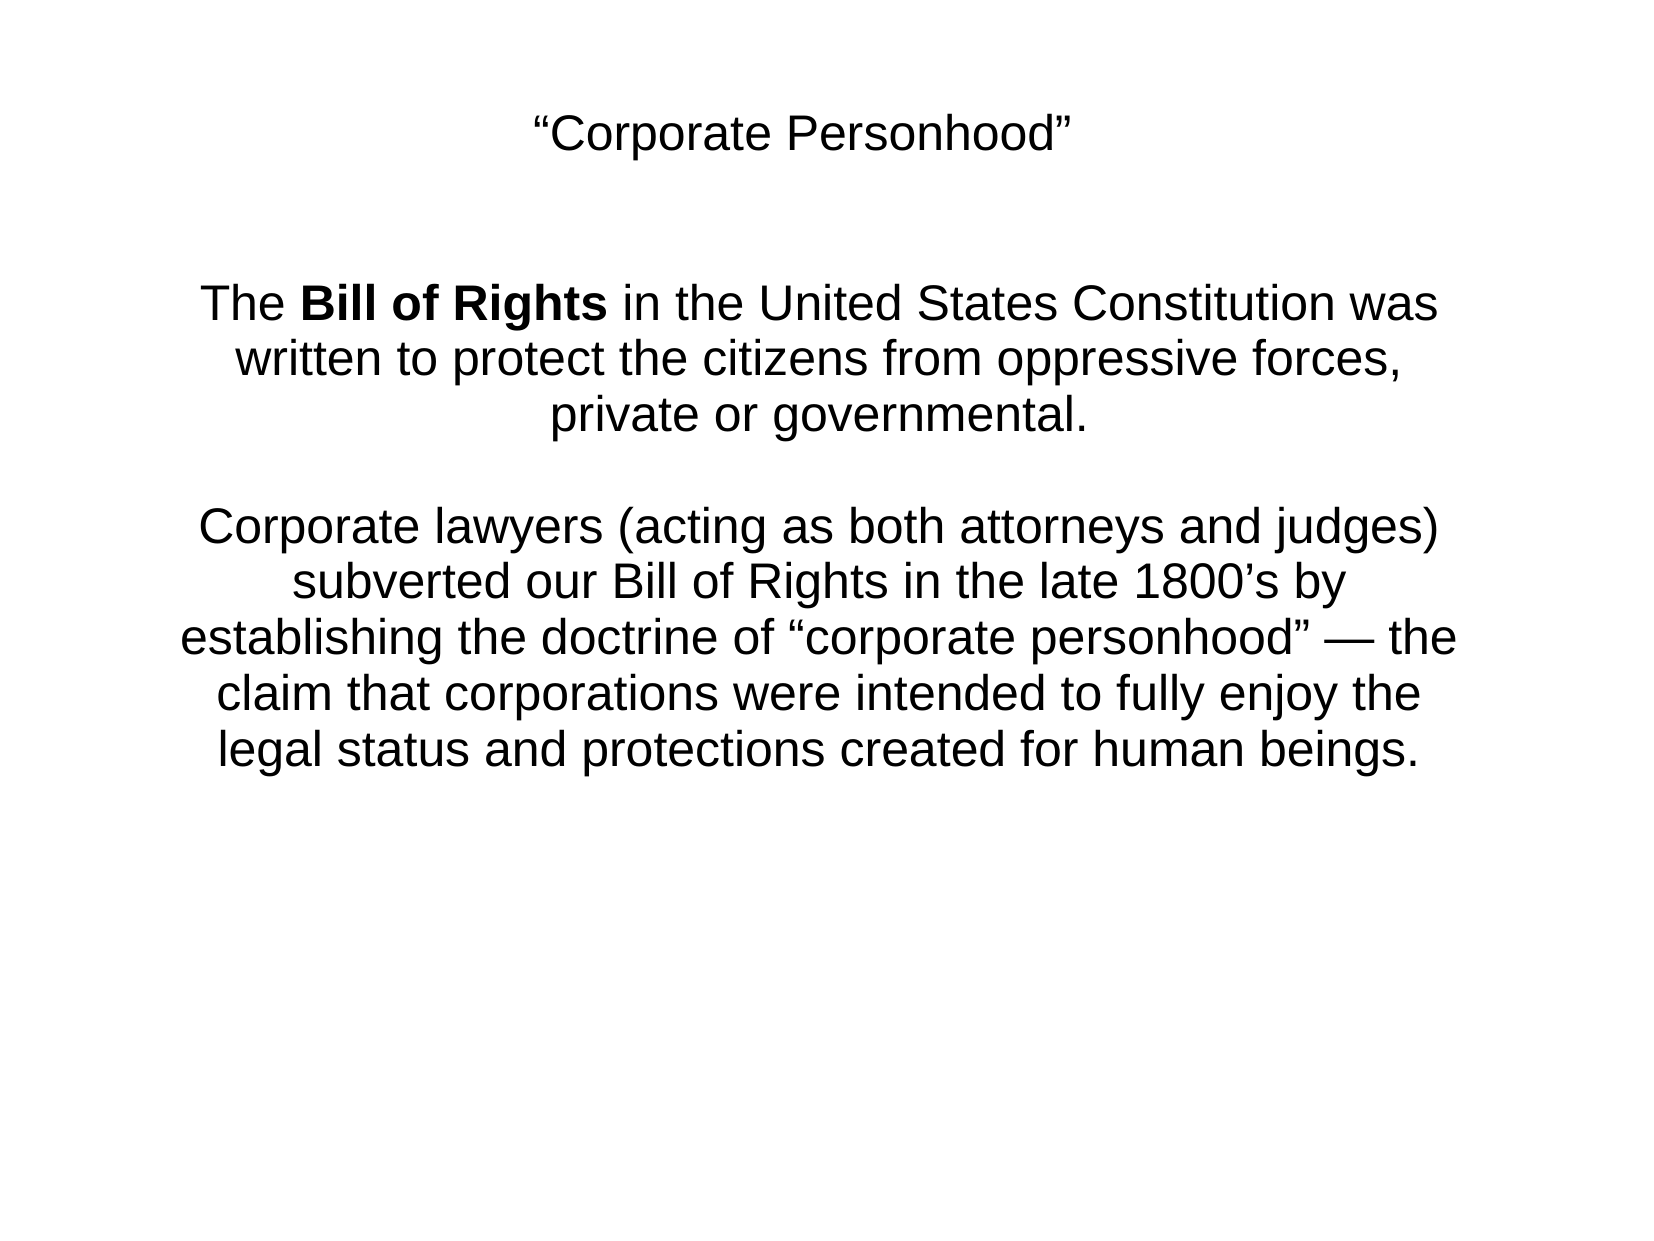

“Corporate Personhood”
The Bill of Rights in the United States Constitution was written to protect the citizens from oppressive forces, private or governmental.
Corporate lawyers (acting as both attorneys and judges) subverted our Bill of Rights in the late 1800’s by establishing the doctrine of “corporate personhood” — the claim that corporations were intended to fully enjoy the legal status and protections created for human beings.